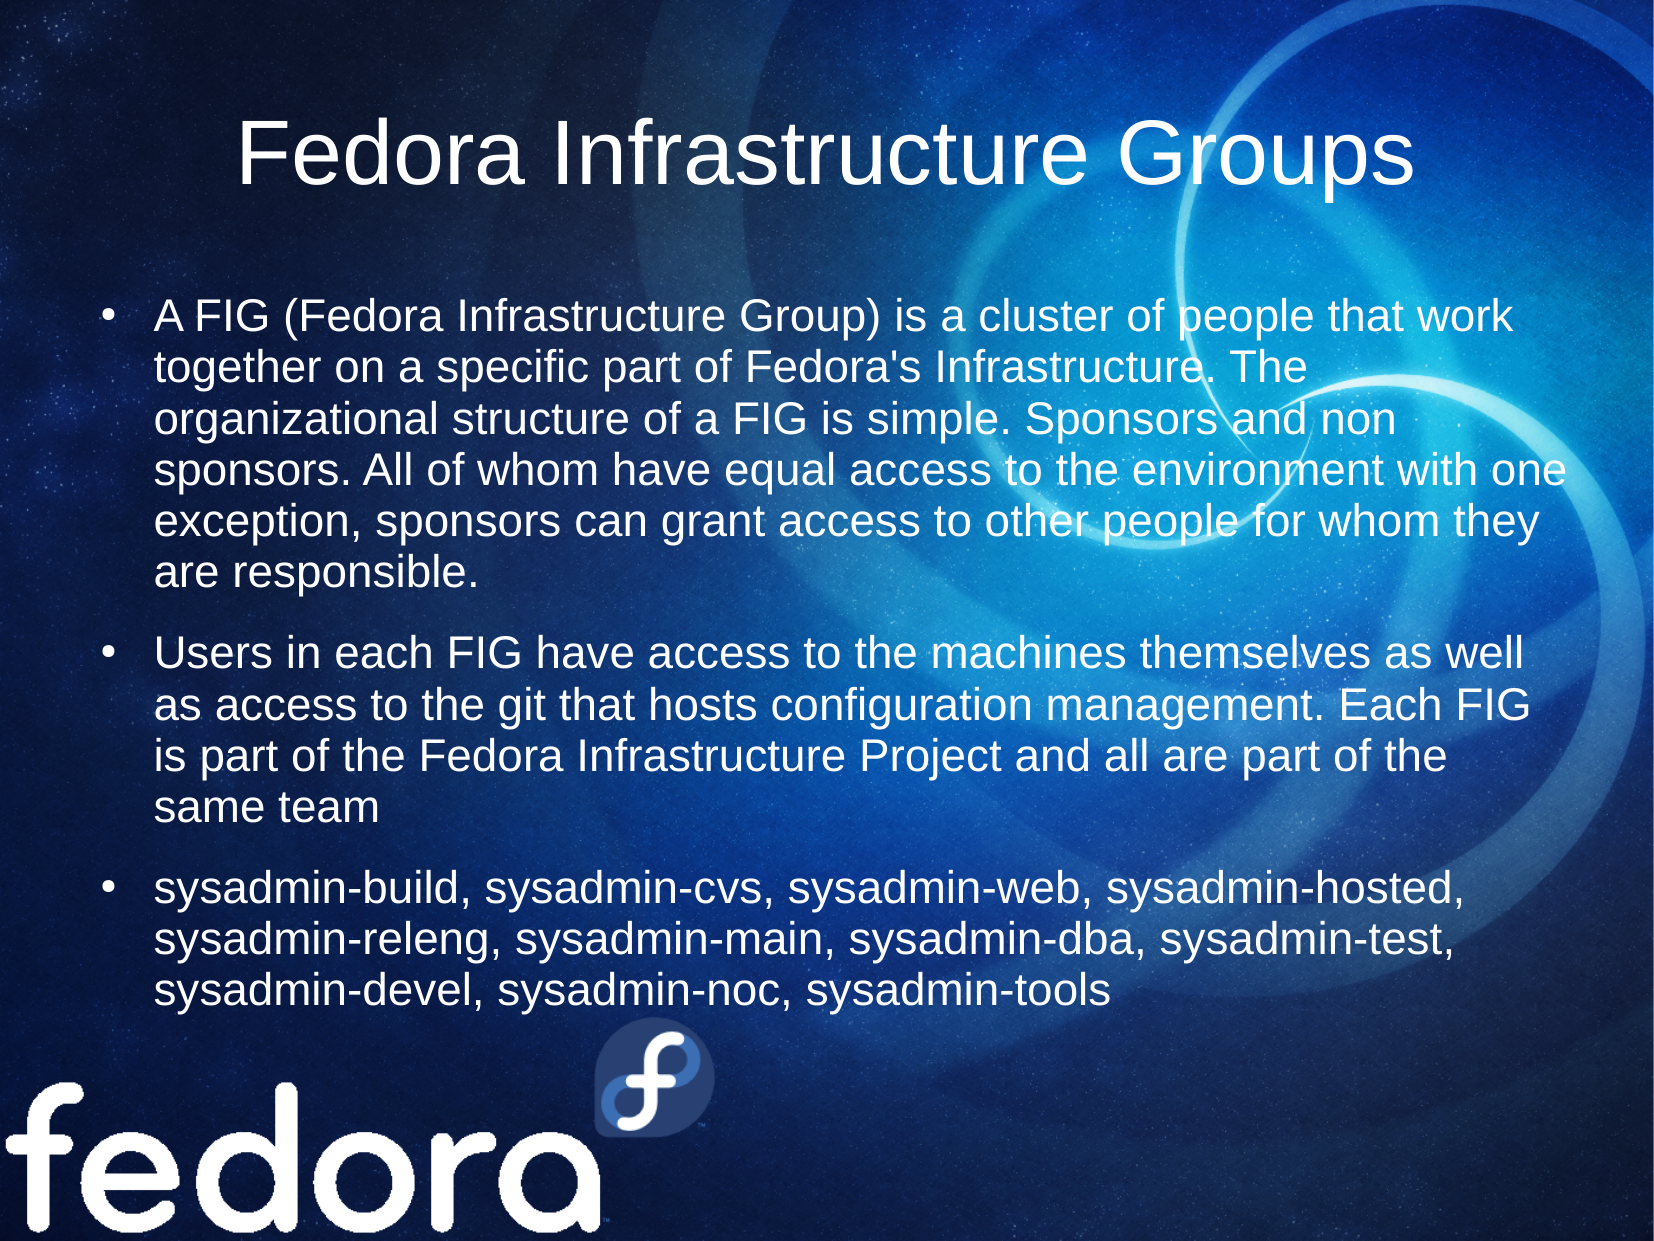

# Fedora Infrastructure Groups
A FIG (Fedora Infrastructure Group) is a cluster of people that work together on a specific part of Fedora's Infrastructure. The organizational structure of a FIG is simple. Sponsors and non sponsors. All of whom have equal access to the environment with one exception, sponsors can grant access to other people for whom they are responsible.
Users in each FIG have access to the machines themselves as well as access to the git that hosts configuration management. Each FIG is part of the Fedora Infrastructure Project and all are part of the same team
sysadmin-build, sysadmin-cvs, sysadmin-web, sysadmin-hosted, sysadmin-releng, sysadmin-main, sysadmin-dba, sysadmin-test, sysadmin-devel, sysadmin-noc, sysadmin-tools